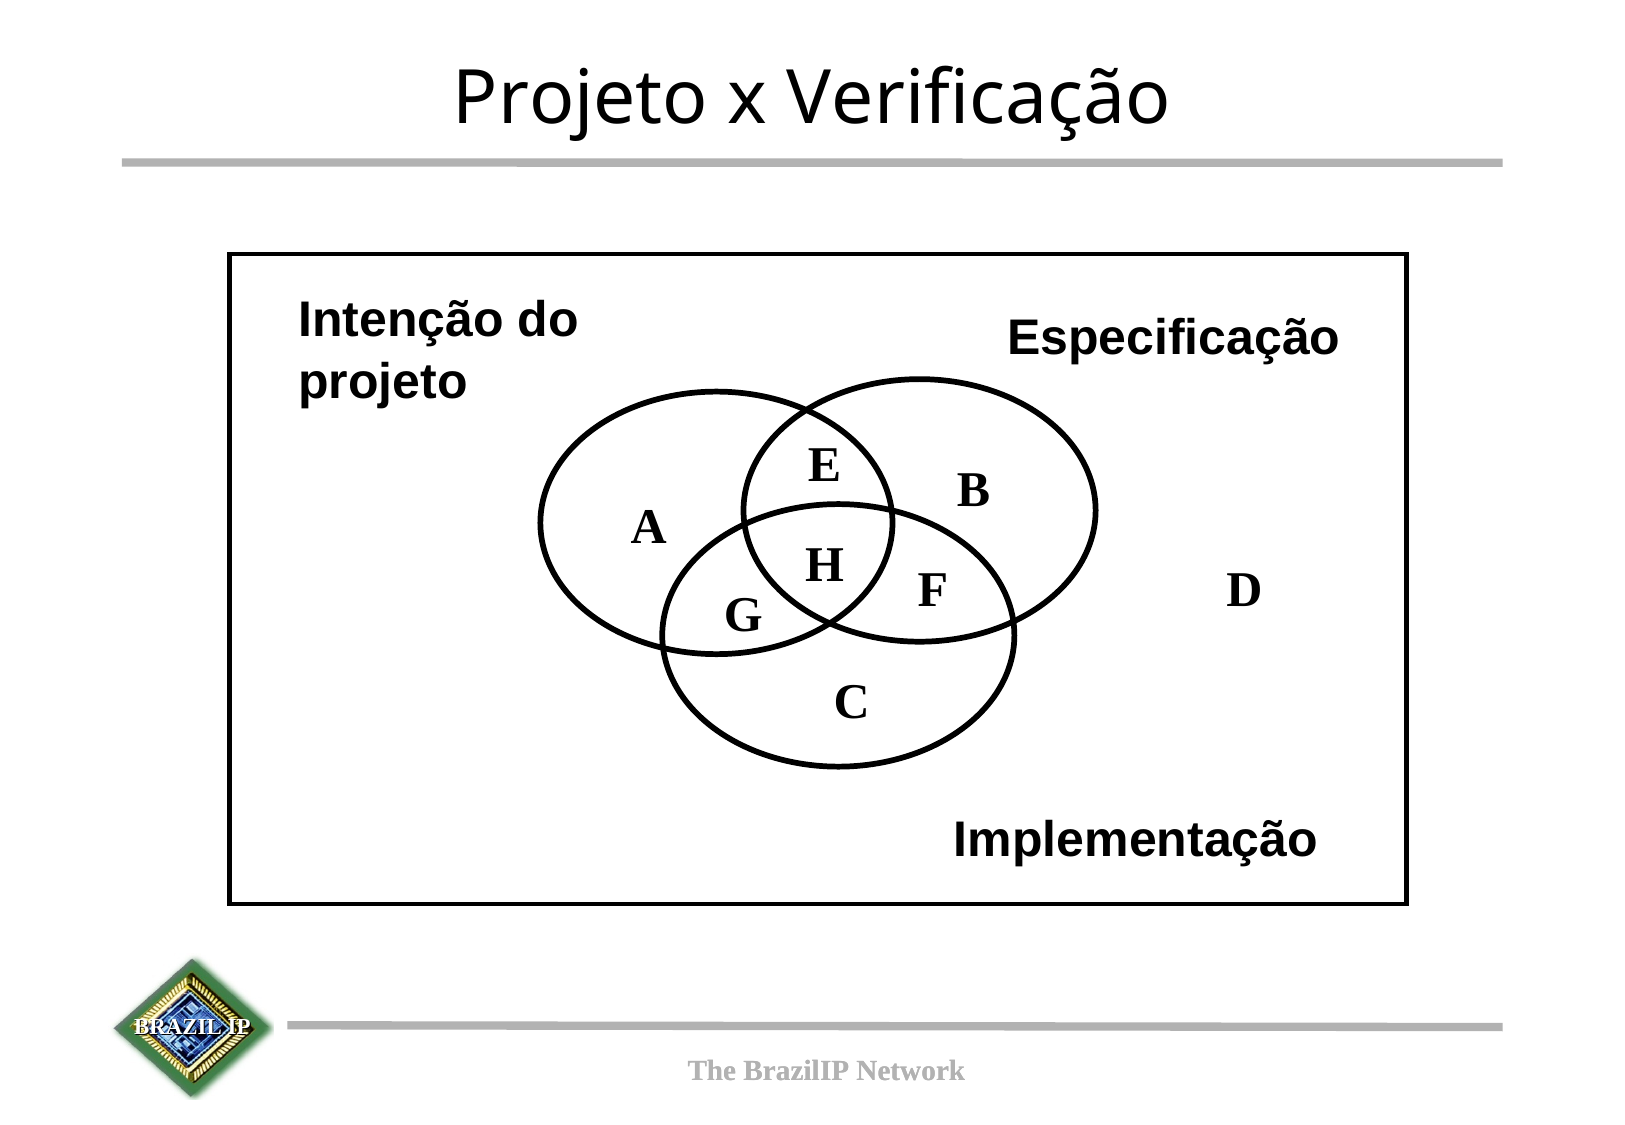

# Projeto x Verificação
Especificação
Intenção do
projeto
E
B
A
H
F
D
G
C
Implementação